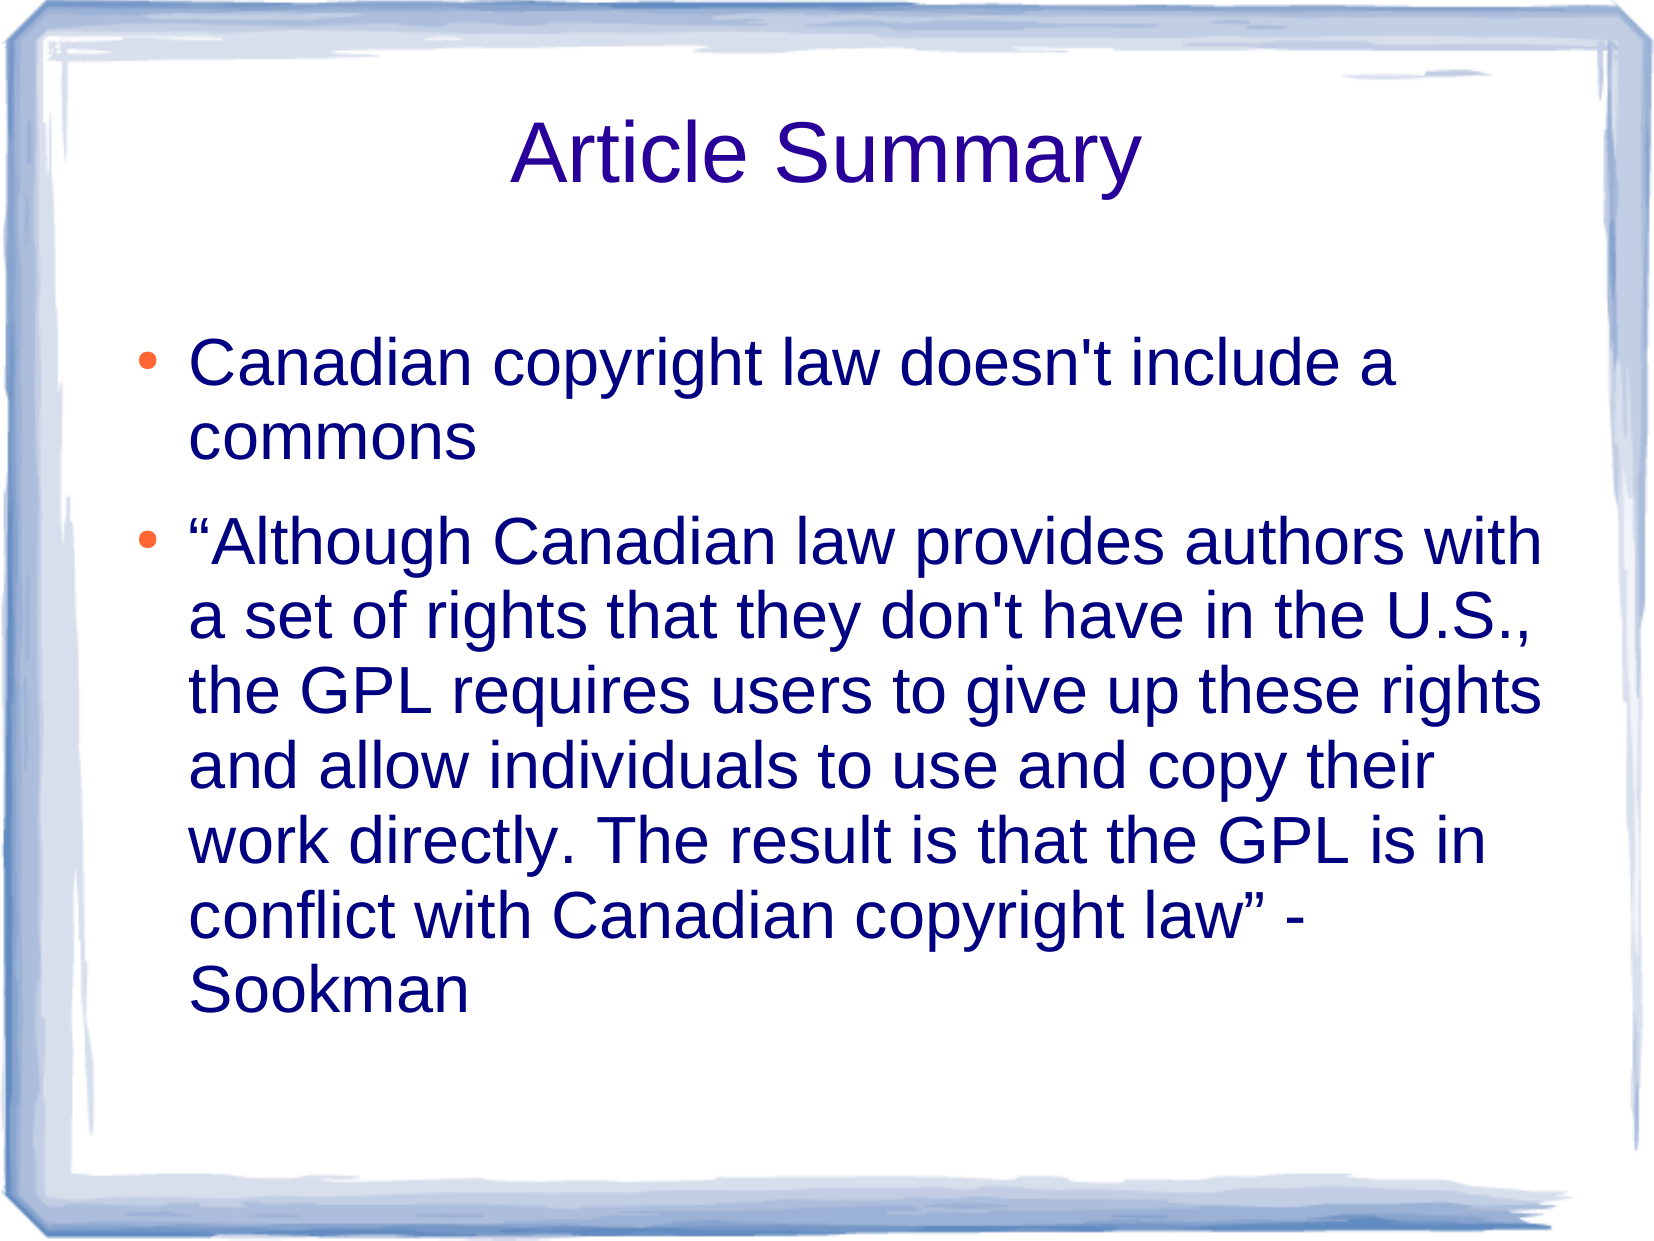

# Article Summary
Canadian copyright law doesn't include a commons
“Although Canadian law provides authors with a set of rights that they don't have in the U.S., the GPL requires users to give up these rights and allow individuals to use and copy their work directly. The result is that the GPL is in conflict with Canadian copyright law” -Sookman